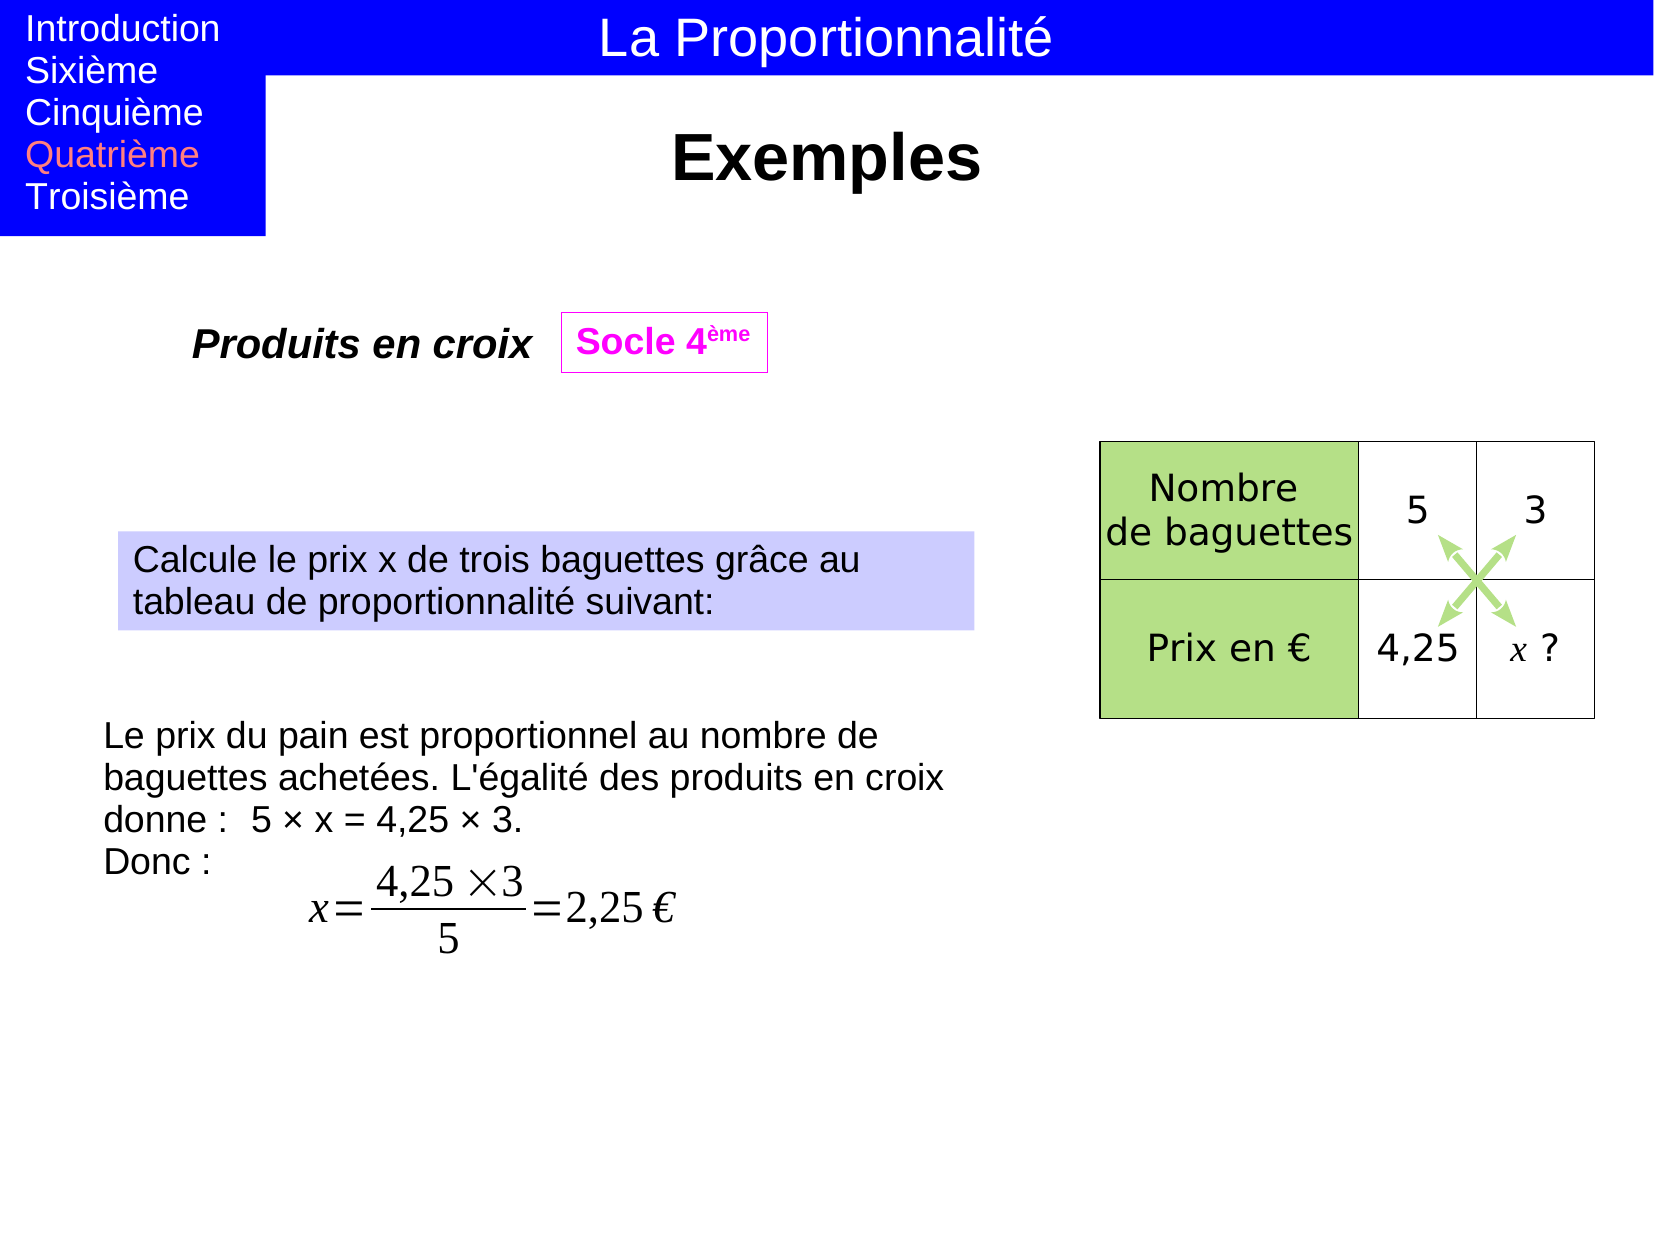

La Proportionnalité
 Introduction
 Sixième
 Cinquième
 Quatrième
 Troisième
Exemples
Socle 4ème
Produits en croix
Nombre
de baguettes
5
3
Prix en €
4,25
x ?
Calcule le prix x de trois baguettes grâce au tableau de proportionnalité suivant:
Le prix du pain est proportionnel au nombre de baguettes achetées. L'égalité des produits en croix donne : 	5 × x = 4,25 × 3.
Donc :